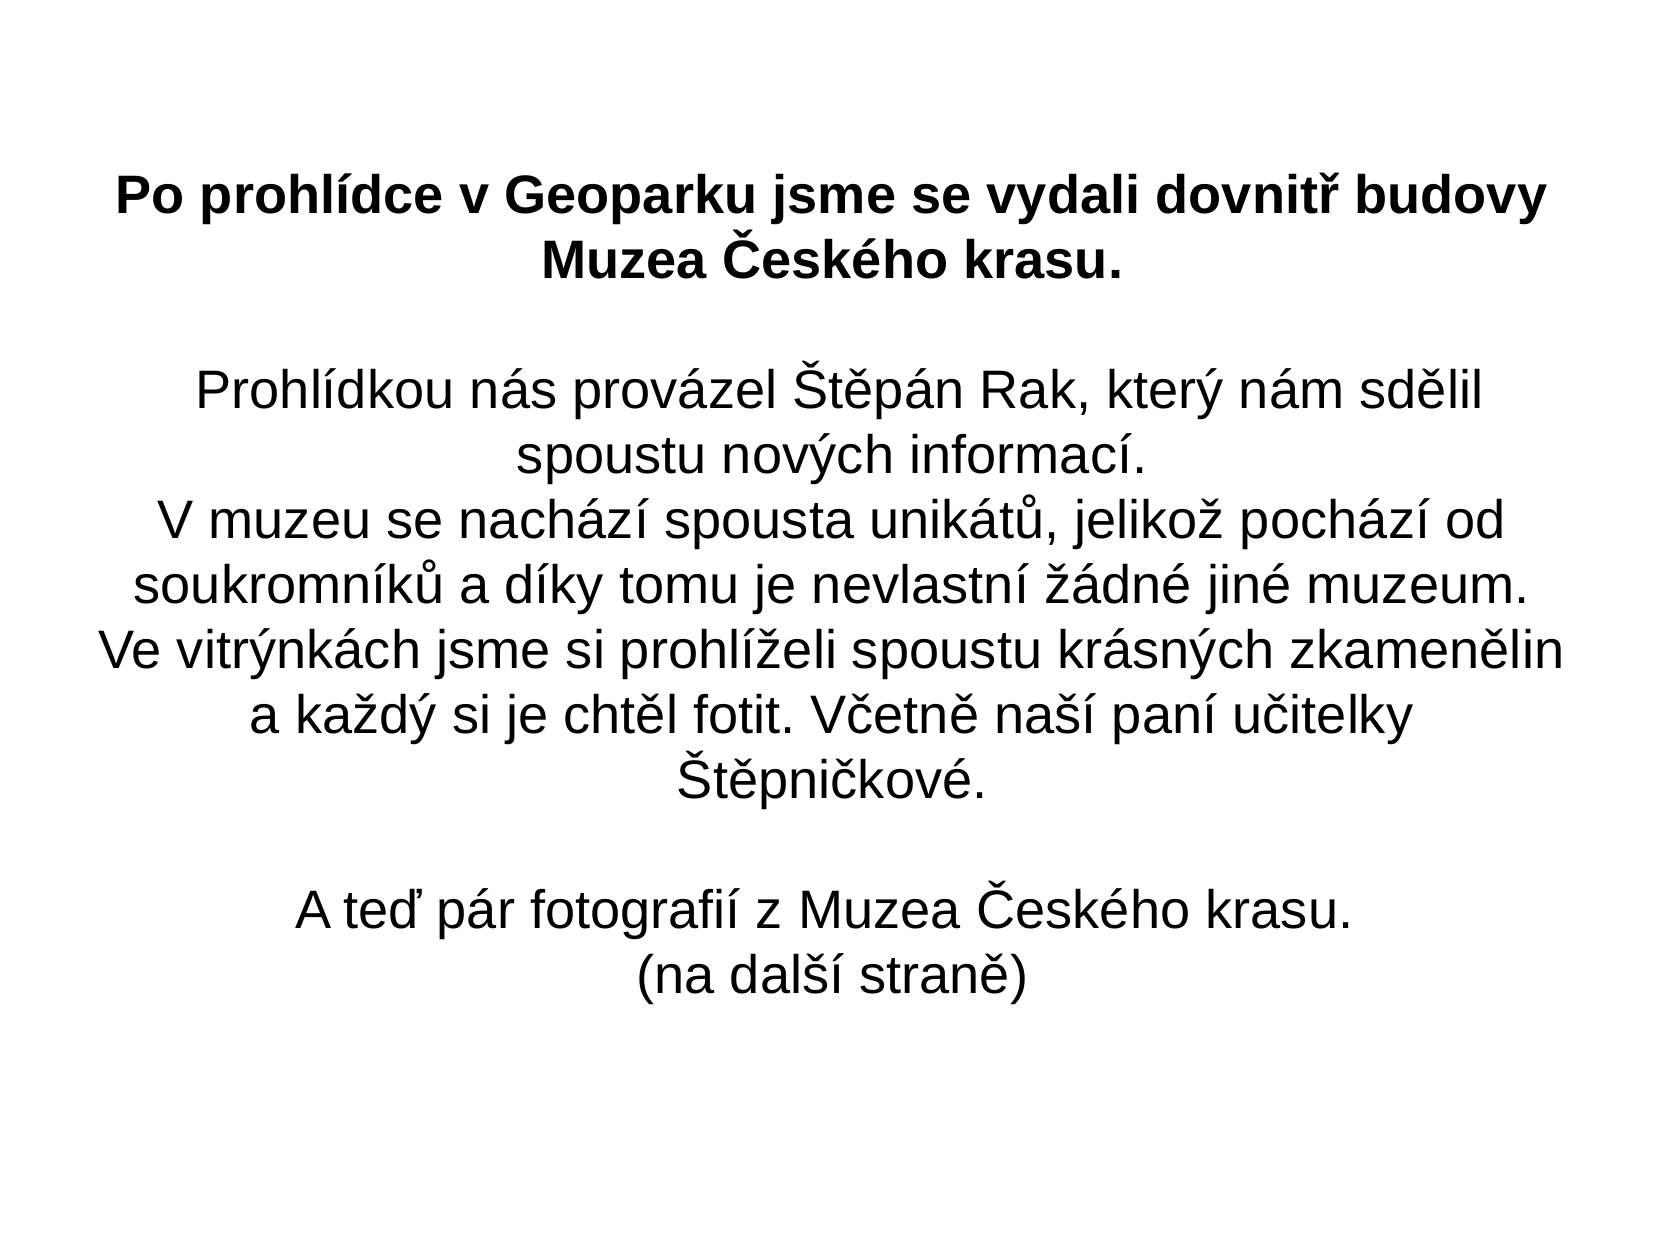

# Po prohlídce v Geoparku jsme se vydali dovnitř budovy Muzea Českého krasu. Prohlídkou nás provázel Štěpán Rak, který nám sdělil spoustu nových informací. V muzeu se nachází spousta unikátů, jelikož pochází od soukromníků a díky tomu je nevlastní žádné jiné muzeum. Ve vitrýnkách jsme si prohlíželi spoustu krásných zkamenělin a každý si je chtěl fotit. Včetně naší paní učitelky Štěpničkové. A teď pár fotografií z Muzea Českého krasu. (na další straně)